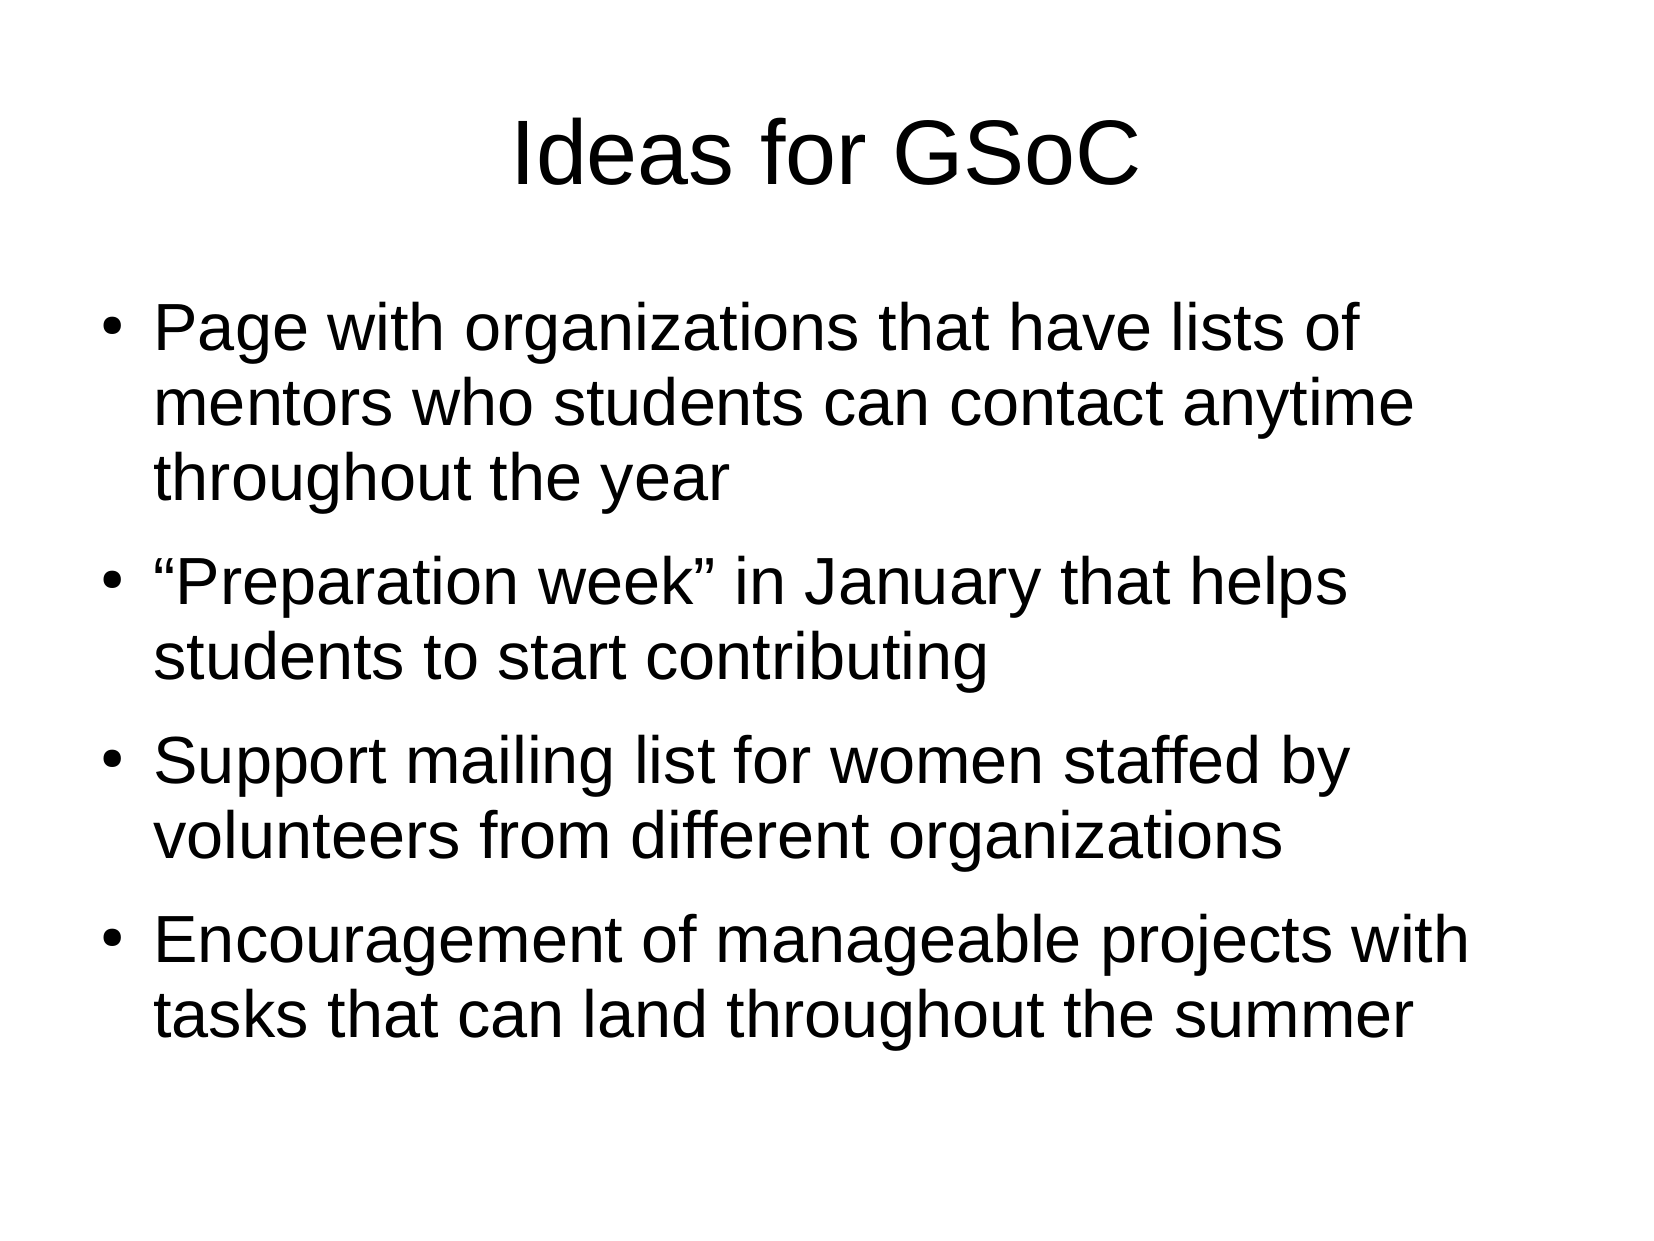

# Ideas for GSoC
Page with organizations that have lists of mentors who students can contact anytime throughout the year
“Preparation week” in January that helps students to start contributing
Support mailing list for women staffed by volunteers from different organizations
Encouragement of manageable projects with tasks that can land throughout the summer